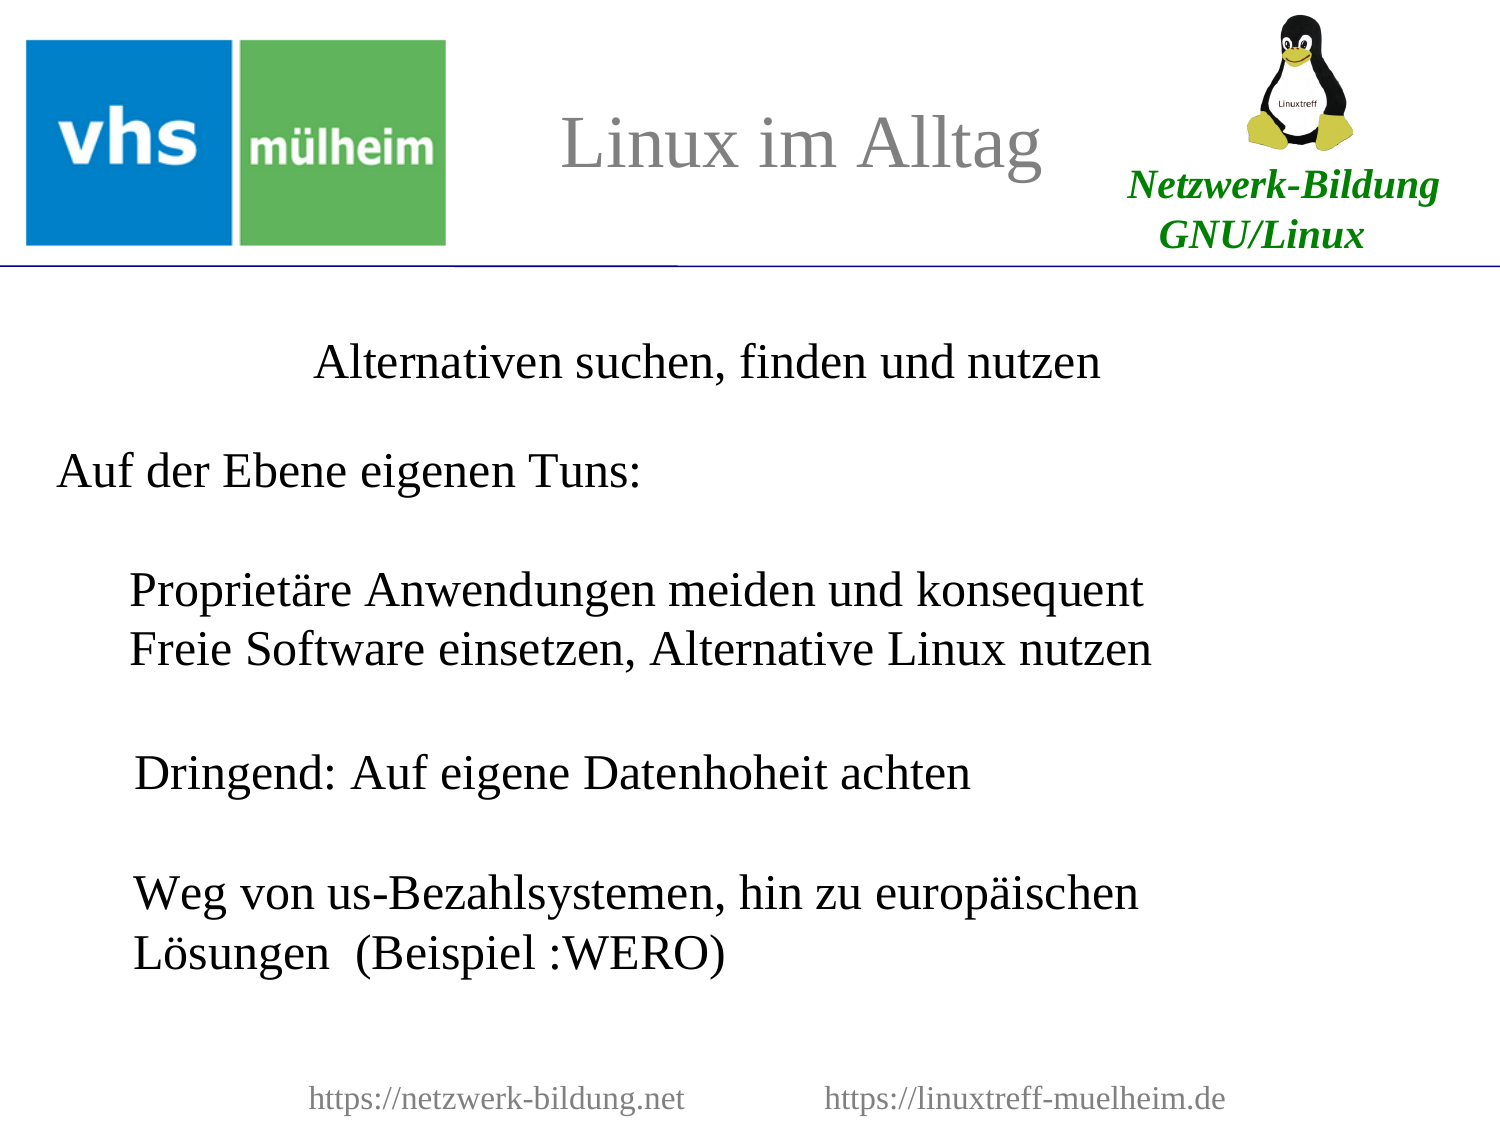

Linux im Alltag
Netzwerk-Bildung
 GNU/Linux
Alternativen suchen, finden und nutzen
Auf der Ebene eigenen Tuns:
	Proprietäre Anwendungen meiden und konsequent
	Freie Software einsetzen, Alternative Linux nutzen
Dringend: Auf eigene Datenhoheit achten
Weg von us-Bezahlsystemen, hin zu europäischen 					Lösungen (Beispiel :WERO)
https://netzwerk-bildung.net		https://linuxtreff-muelheim.de